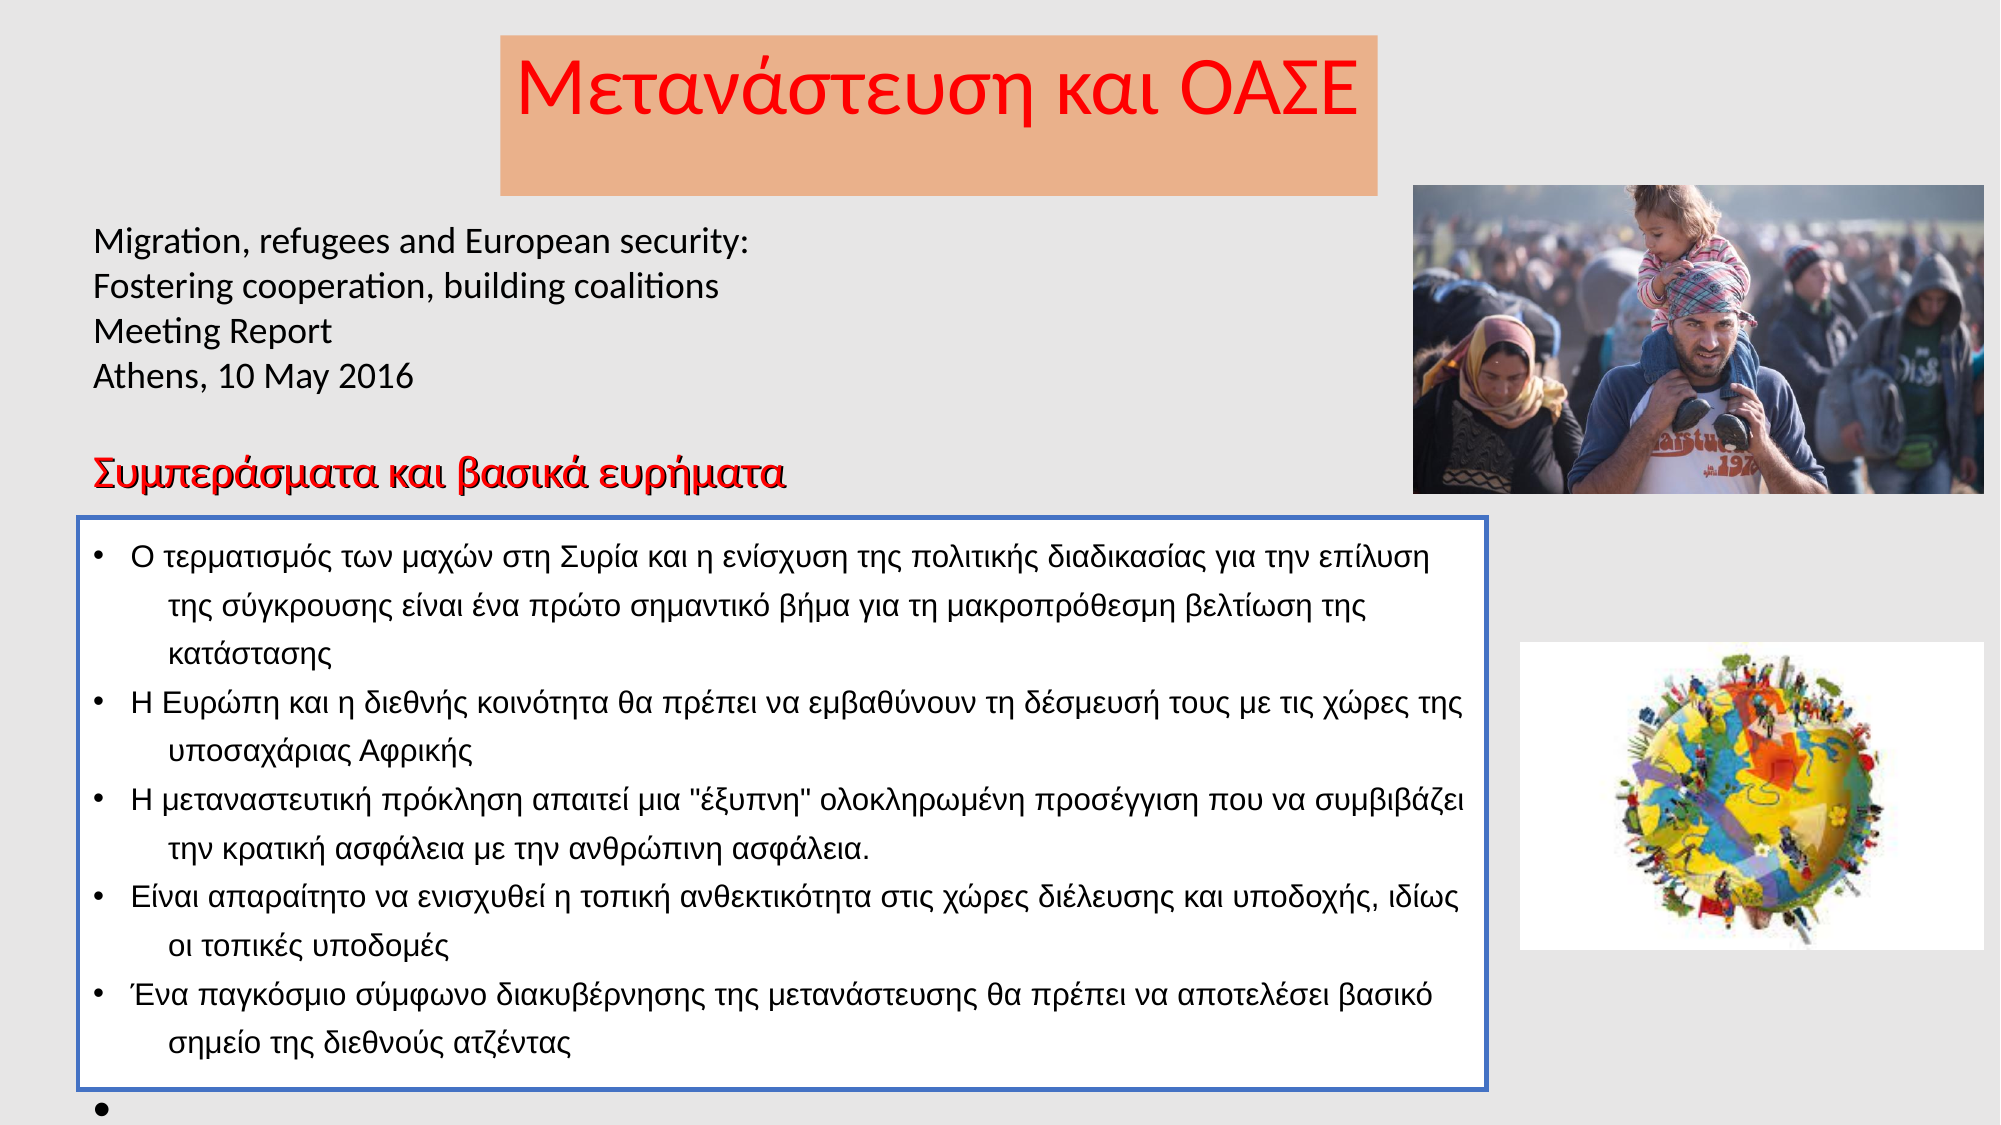

Μετανάστευση και ΟΑΣΕ
Migration, refugees and European security:
Fostering cooperation, building coalitions
Meeting Report
Athens, 10 May 2016
Συμπεράσματα και βασικά ευρήματα
# Ο τερματισμός των μαχών στη Συρία και η ενίσχυση της πολιτικής διαδικασίας για την επίλυση της σύγκρουσης είναι ένα πρώτο σημαντικό βήμα για τη μακροπρόθεσμη βελτίωση της κατάστασης
Η Ευρώπη και η διεθνής κοινότητα θα πρέπει να εμβαθύνουν τη δέσμευσή τους με τις χώρες της υποσαχάριας Αφρικής
Η μεταναστευτική πρόκληση απαιτεί μια "έξυπνη" ολοκληρωμένη προσέγγιση που να συμβιβάζει την κρατική ασφάλεια με την ανθρώπινη ασφάλεια.
Είναι απαραίτητο να ενισχυθεί η τοπική ανθεκτικότητα στις χώρες διέλευσης και υποδοχής, ιδίως οι τοπικές υποδομές
Ένα παγκόσμιο σύμφωνο διακυβέρνησης της μετανάστευσης θα πρέπει να αποτελέσει βασικό σημείο της διεθνούς ατζέντας